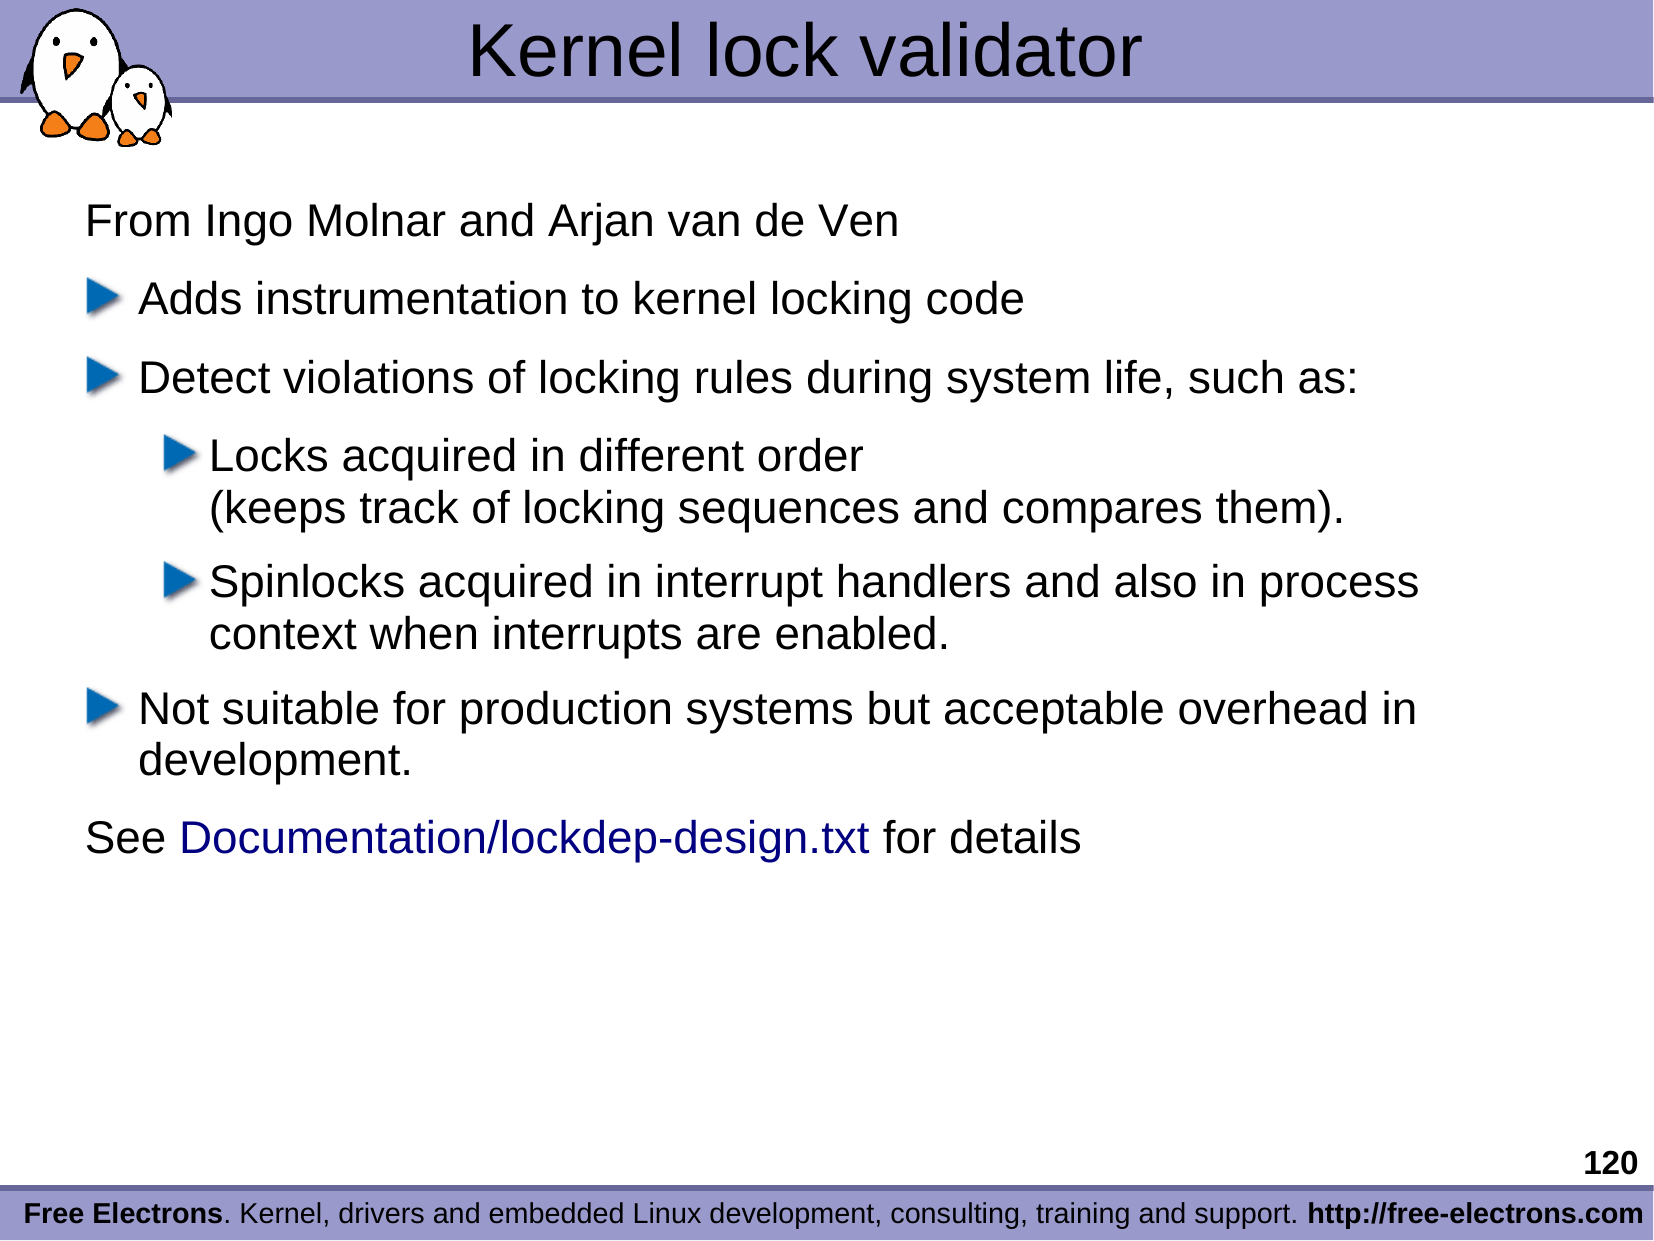

# Kernel lock validator
From Ingo Molnar and Arjan van de Ven
Adds instrumentation to kernel locking code
Detect violations of locking rules during system life, such as:
Locks acquired in different order
(keeps track of locking sequences and compares them).
Spinlocks acquired in interrupt handlers and also in process context when interrupts are enabled.
Not suitable for production systems but acceptable overhead in development.
See Documentation/lockdep-design.txt for details